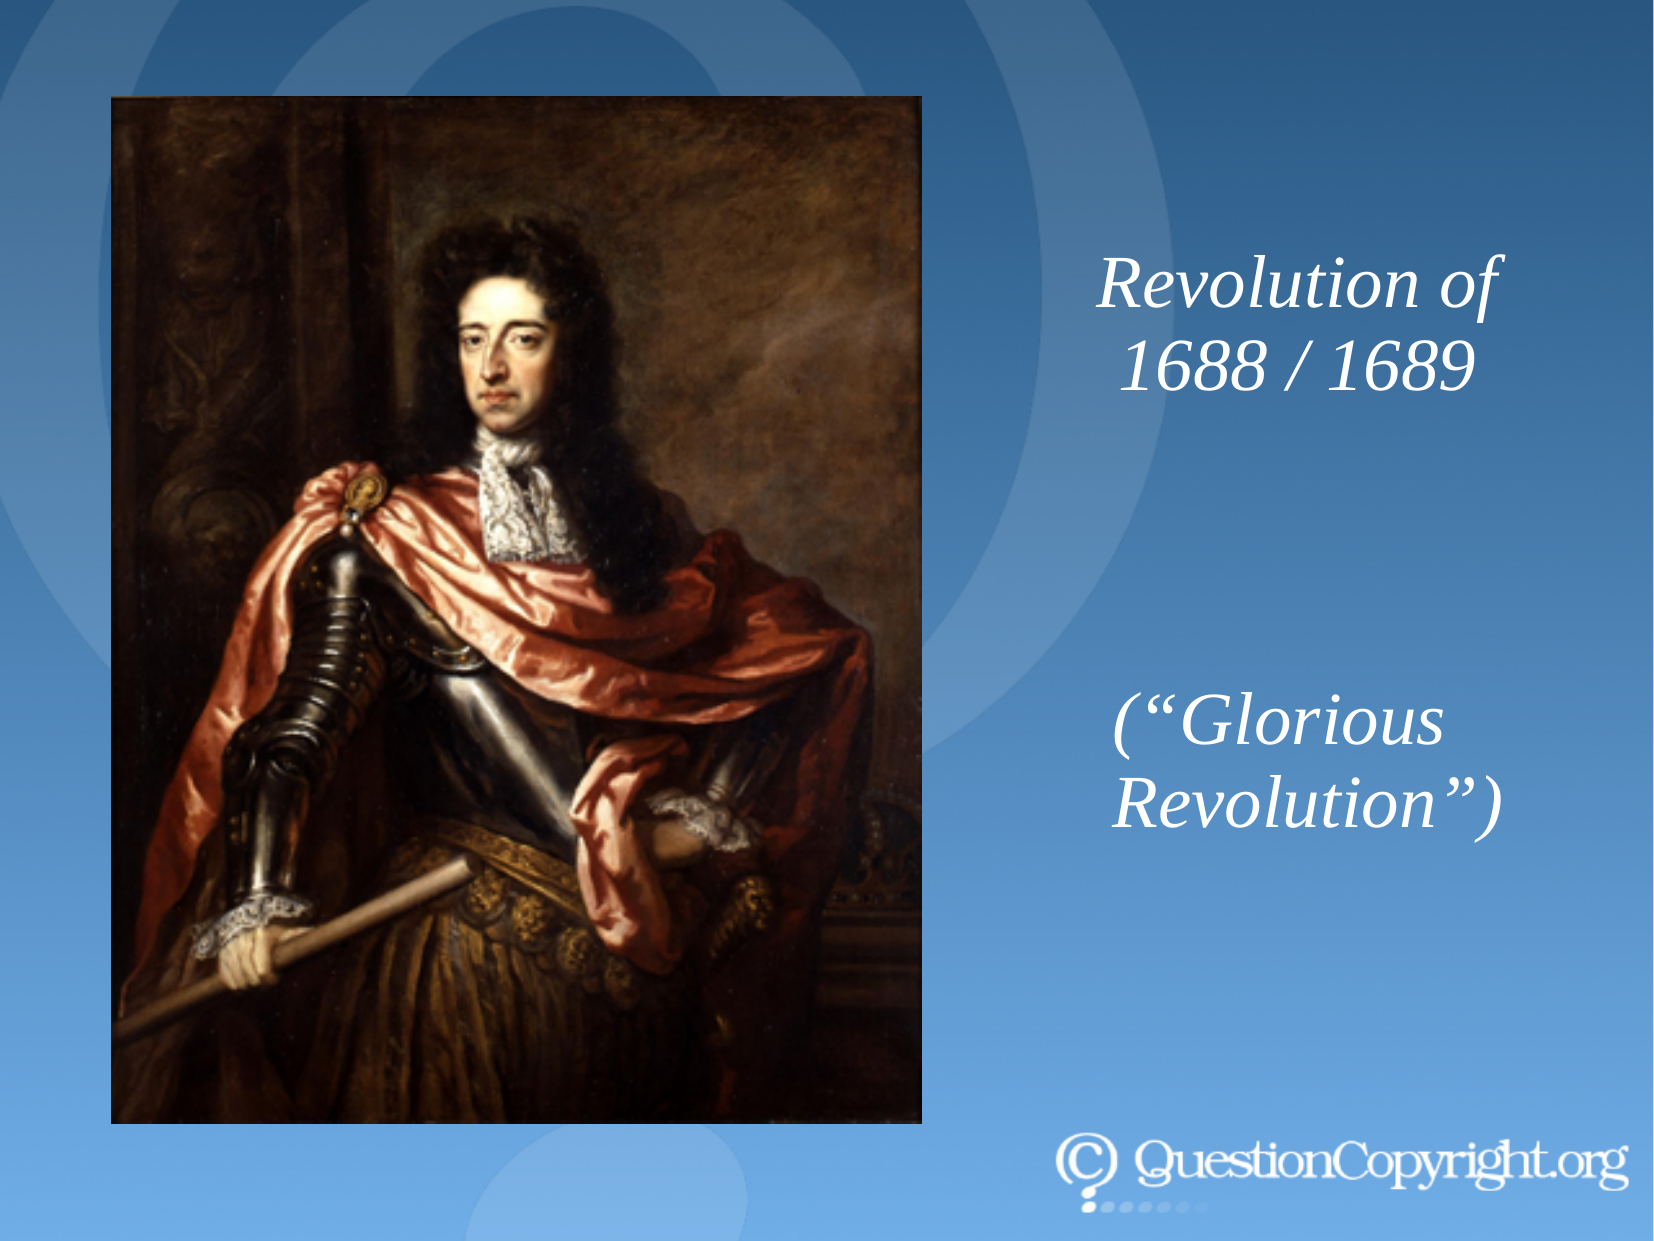

Revolution of
1688 / 1689
(“Glorious
Revolution”)